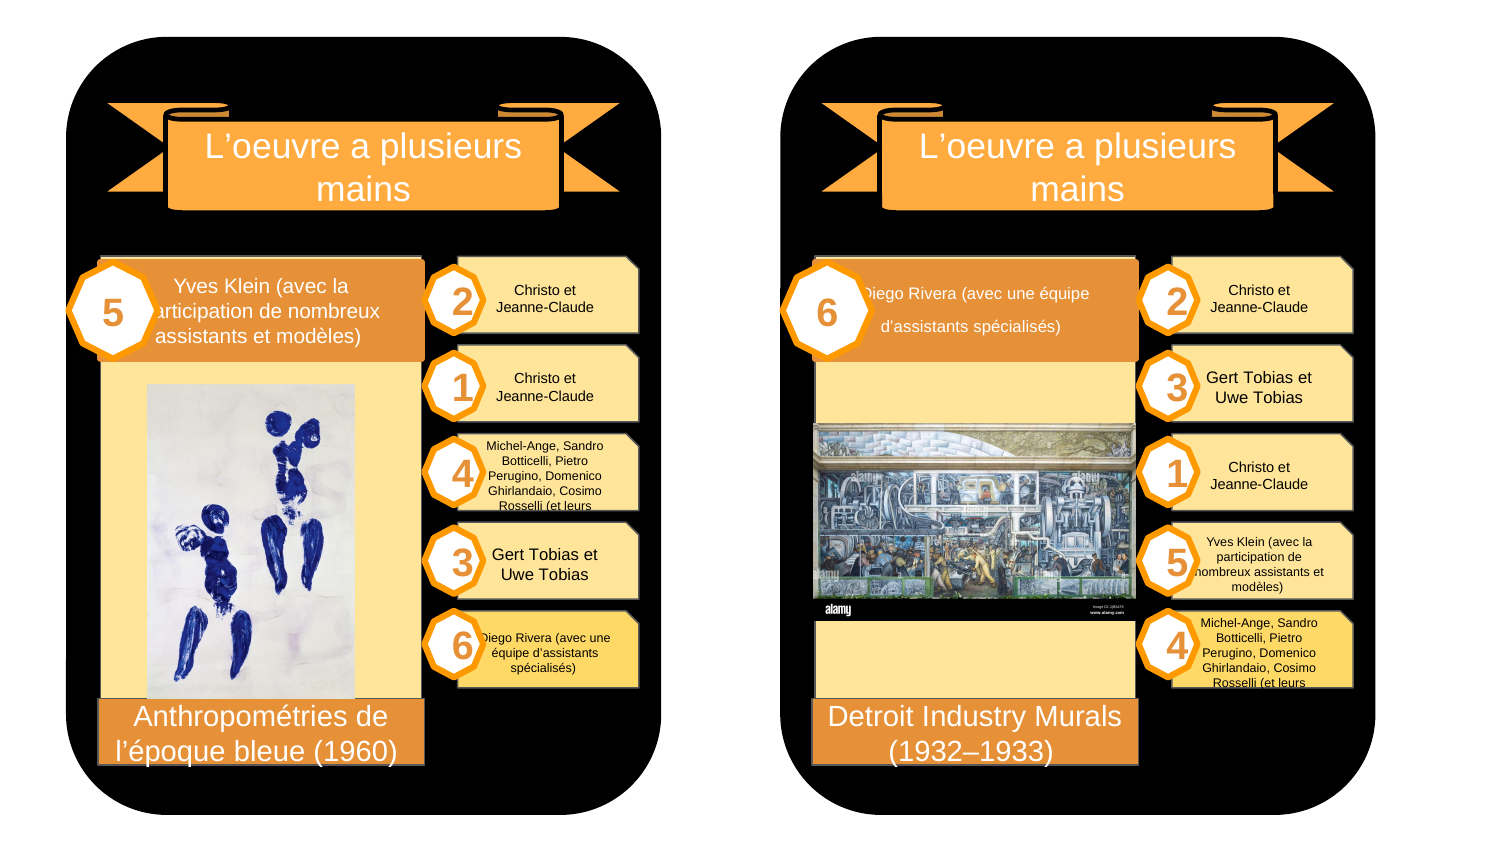

#
L’oeuvre a plusieurs mains
L’oeuvre a plusieurs mains
Christo et Jeanne‑Claude
Christo et Jeanne‑Claude
Yves Klein (avec la participation de nombreux assistants et modèles)
2
2
5
6
Diego Rivera (avec une équipe d’assistants spécialisés)
Christo et Jeanne‑Claude
Gert Tobias et Uwe Tobias
1
3
Michel-Ange, Sandro Botticelli, Pietro Perugino, Domenico Ghirlandaio, Cosimo Rosselli (et leurs
4
1
Christo et Jeanne‑Claude
Yves Klein (avec la participation de nombreux assistants et modèles)
3
5
Gert Tobias et Uwe Tobias
Michel-Ange, Sandro Botticelli, Pietro Perugino, Domenico Ghirlandaio, Cosimo Rosselli (et leurs
6
4
Diego Rivera (avec une équipe d’assistants spécialisés)
Anthropométries de l’époque bleue (1960)
Detroit Industry Murals (1932–1933)